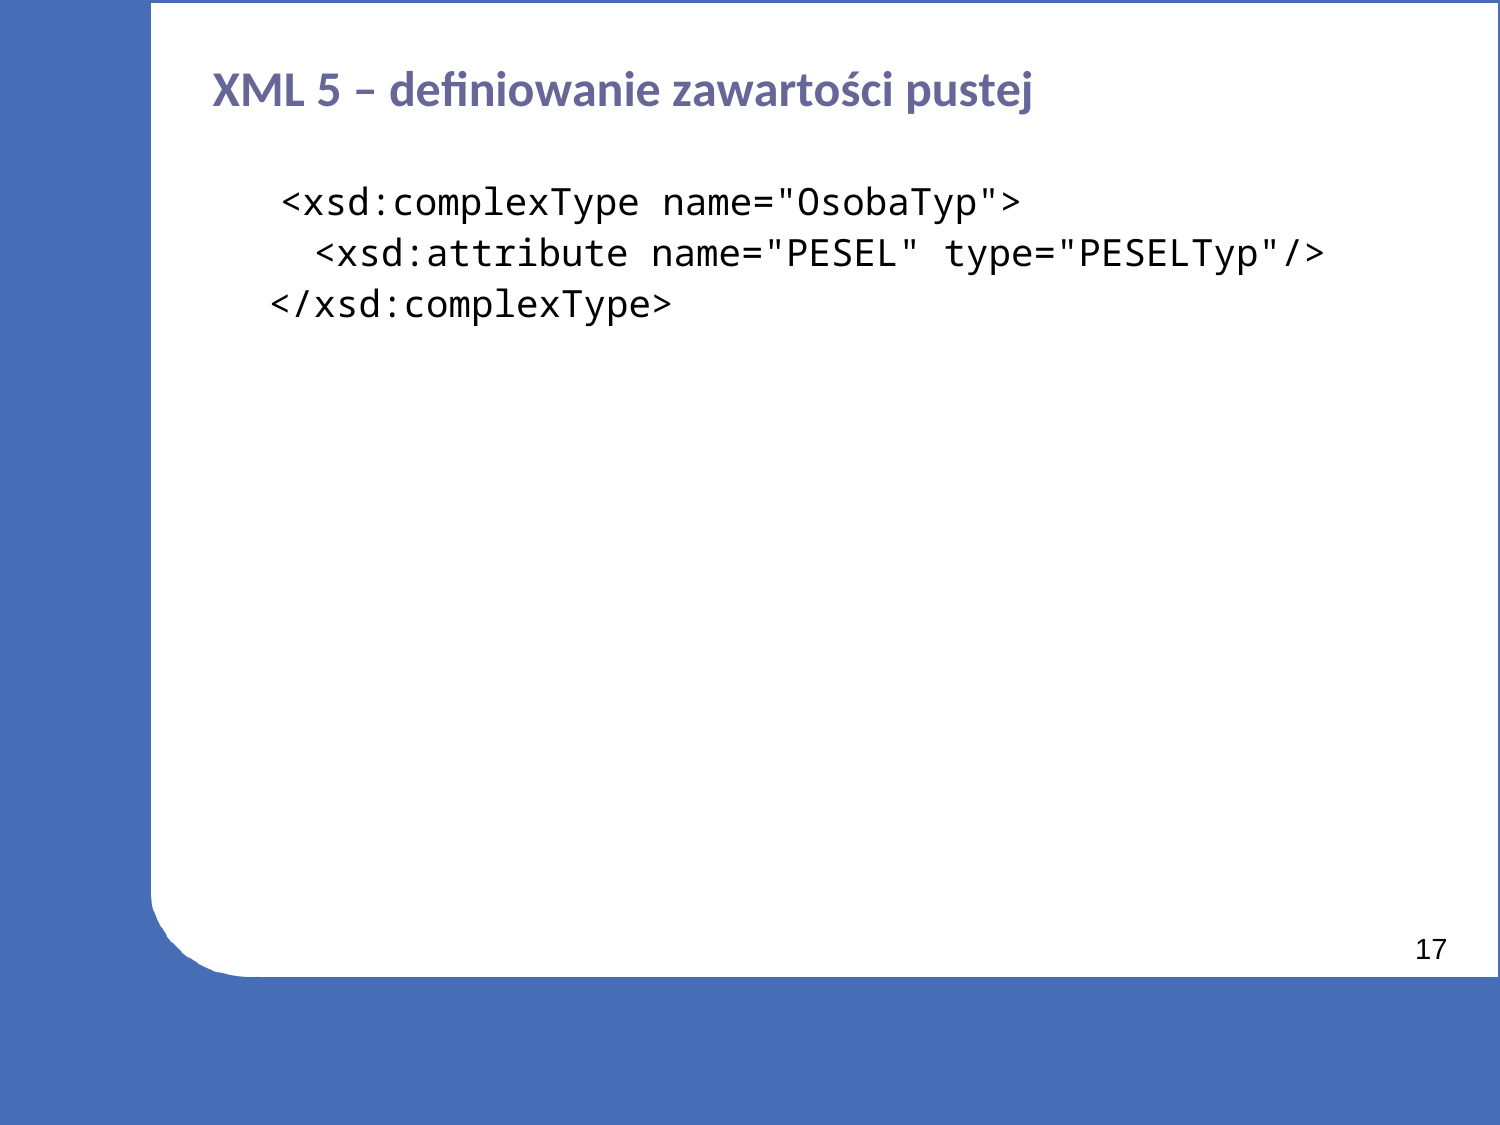

# XML 5 – definiowanie zawartości pustej
 <xsd:complexType name="OsobaTyp">
 <xsd:attribute name="PESEL" type="PESELTyp"/>
</xsd:complexType>
17